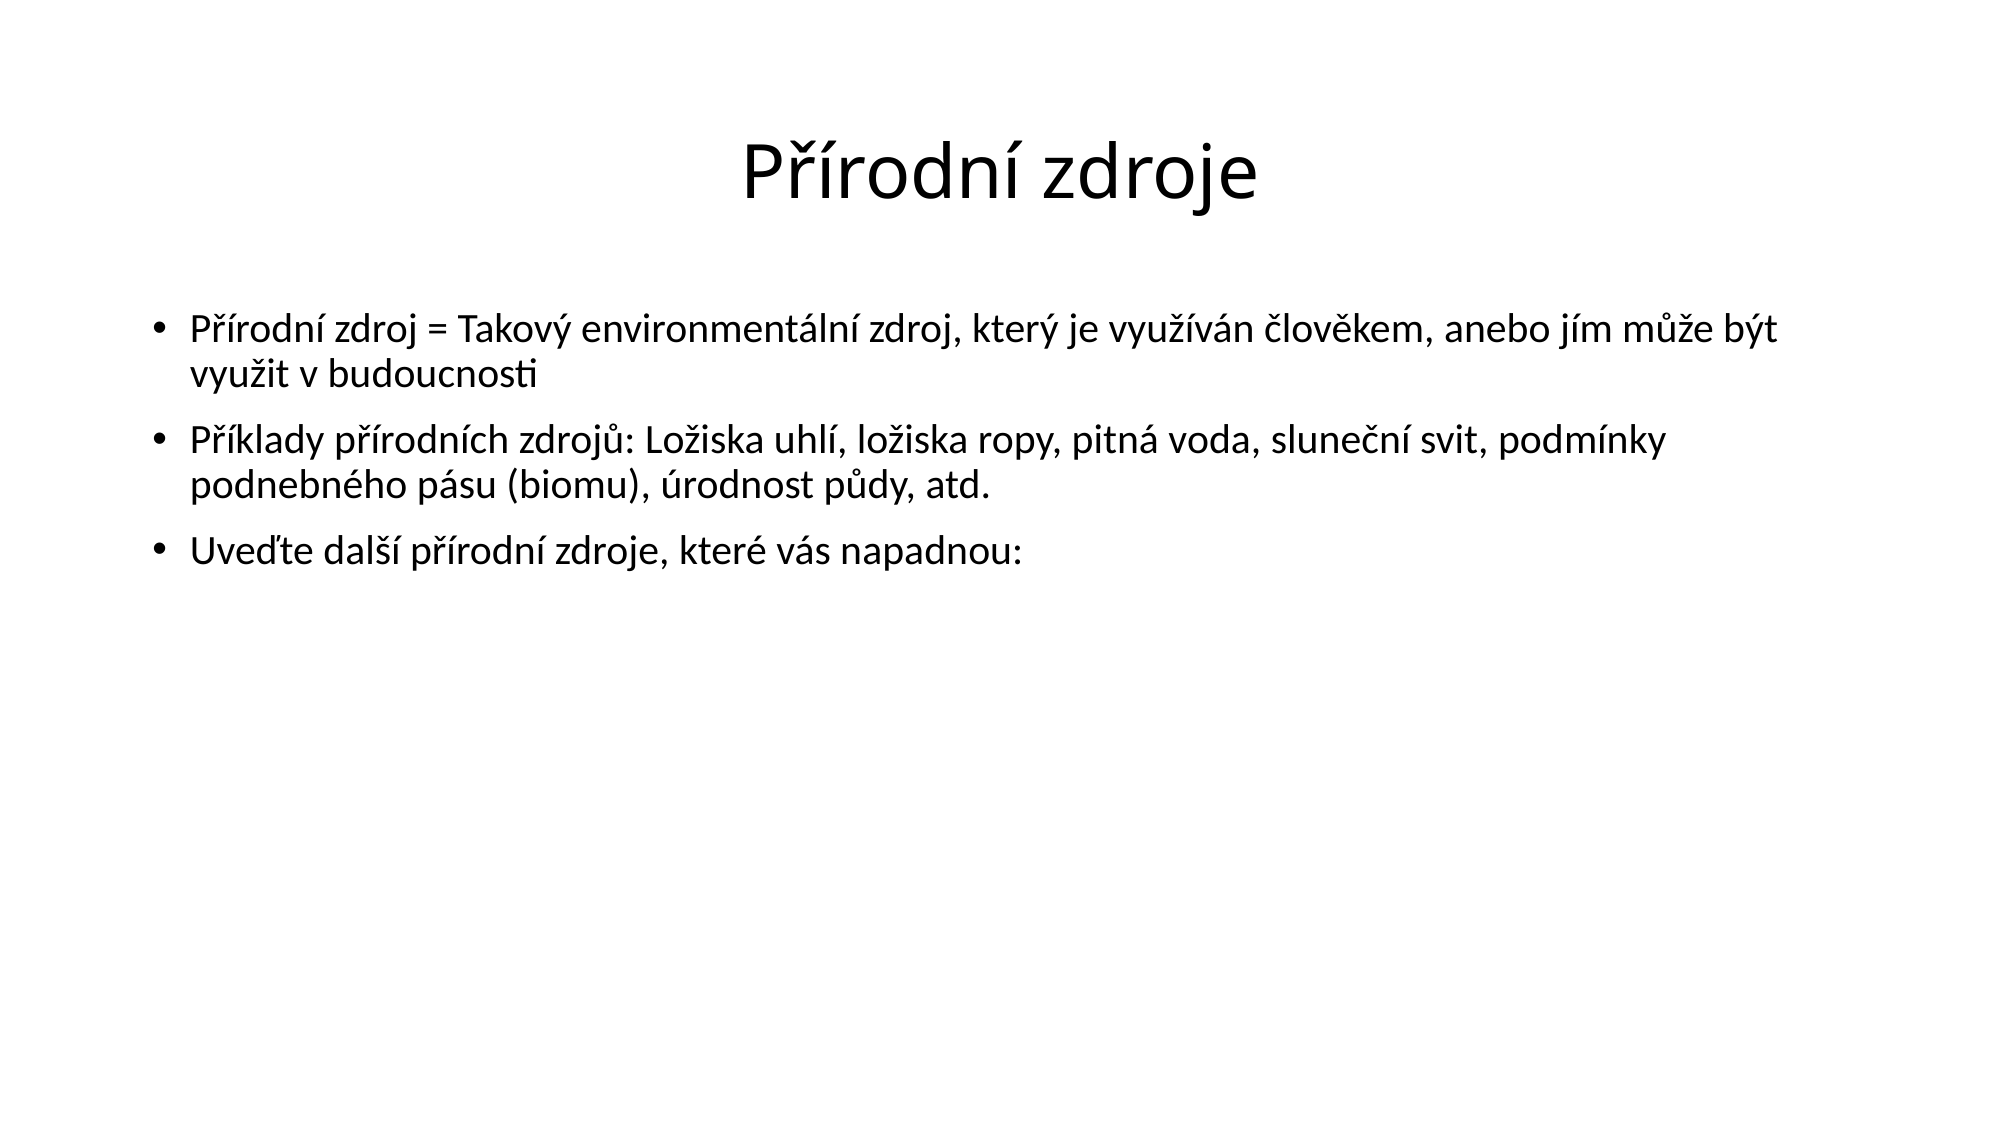

# Přírodní zdroje
Přírodní zdroj = Takový environmentální zdroj, který je využíván člověkem, anebo jím může být využit v budoucnosti
Příklady přírodních zdrojů: Ložiska uhlí, ložiska ropy, pitná voda, sluneční svit, podmínky podnebného pásu (biomu), úrodnost půdy, atd.
Uveďte další přírodní zdroje, které vás napadnou: